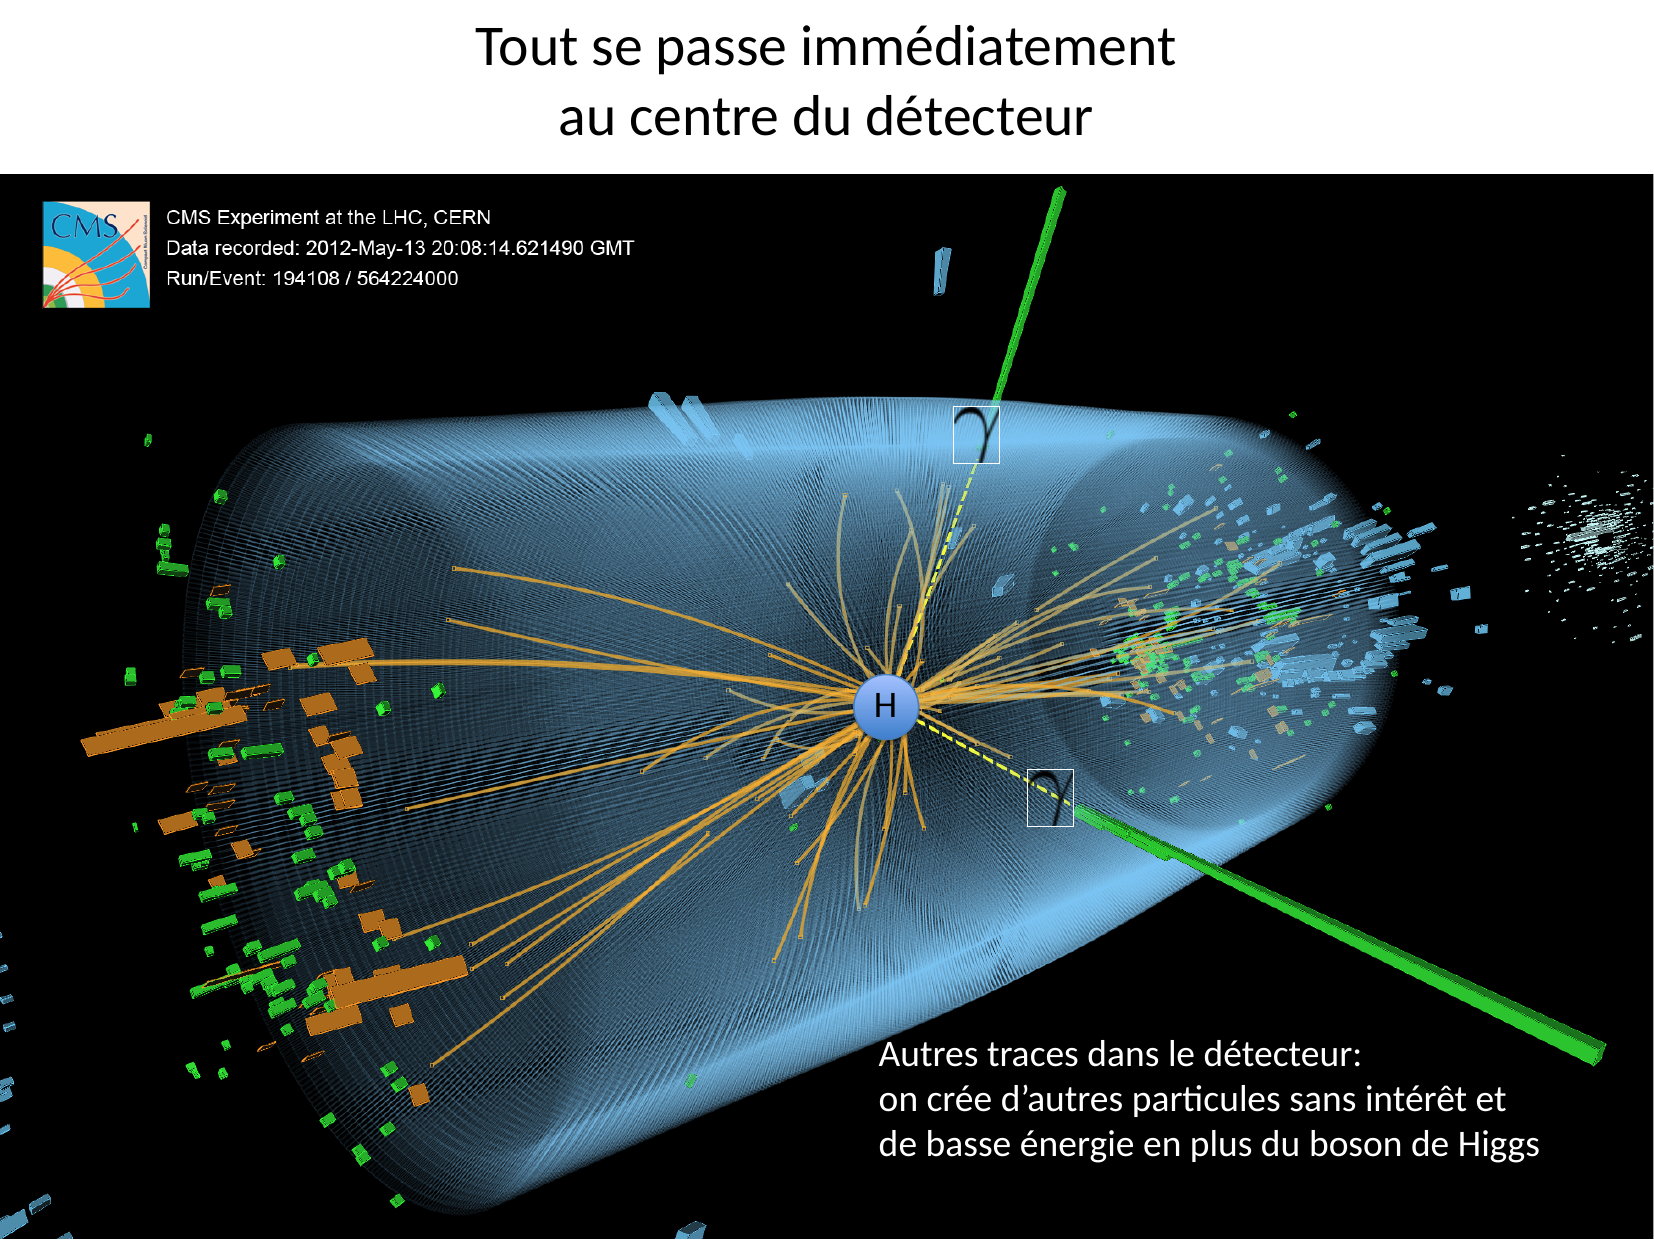

# Tout se passe immédiatement au centre du détecteur
H
Autres traces dans le détecteur:
on crée d’autres particules sans intérêt et de basse énergie en plus du boson de Higgs